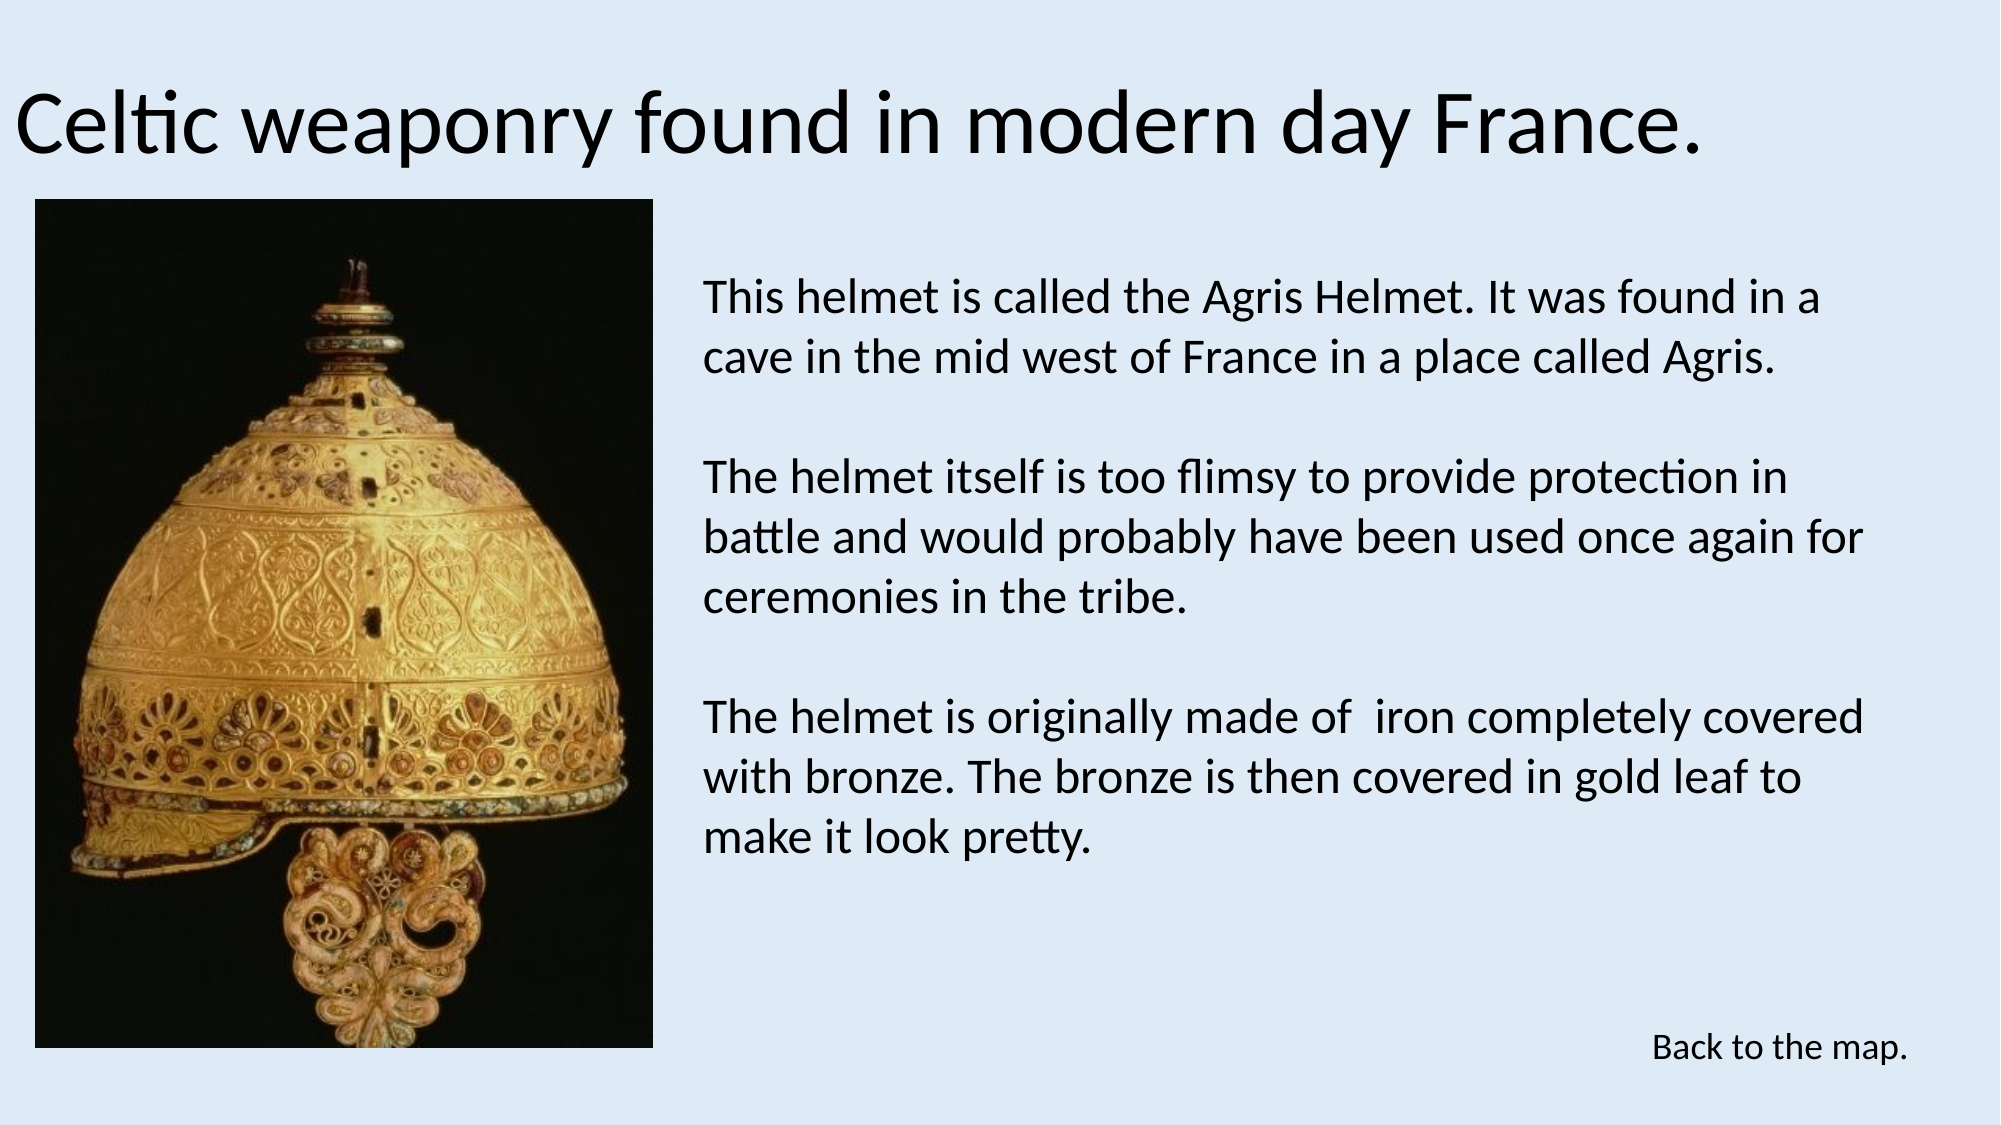

# Celtic weaponry found in modern day France.
This helmet is called the Agris Helmet. It was found in a cave in the mid west of France in a place called Agris.
The helmet itself is too flimsy to provide protection in battle and would probably have been used once again for ceremonies in the tribe.
The helmet is originally made of iron completely covered with bronze. The bronze is then covered in gold leaf to make it look pretty.
Back to the map.